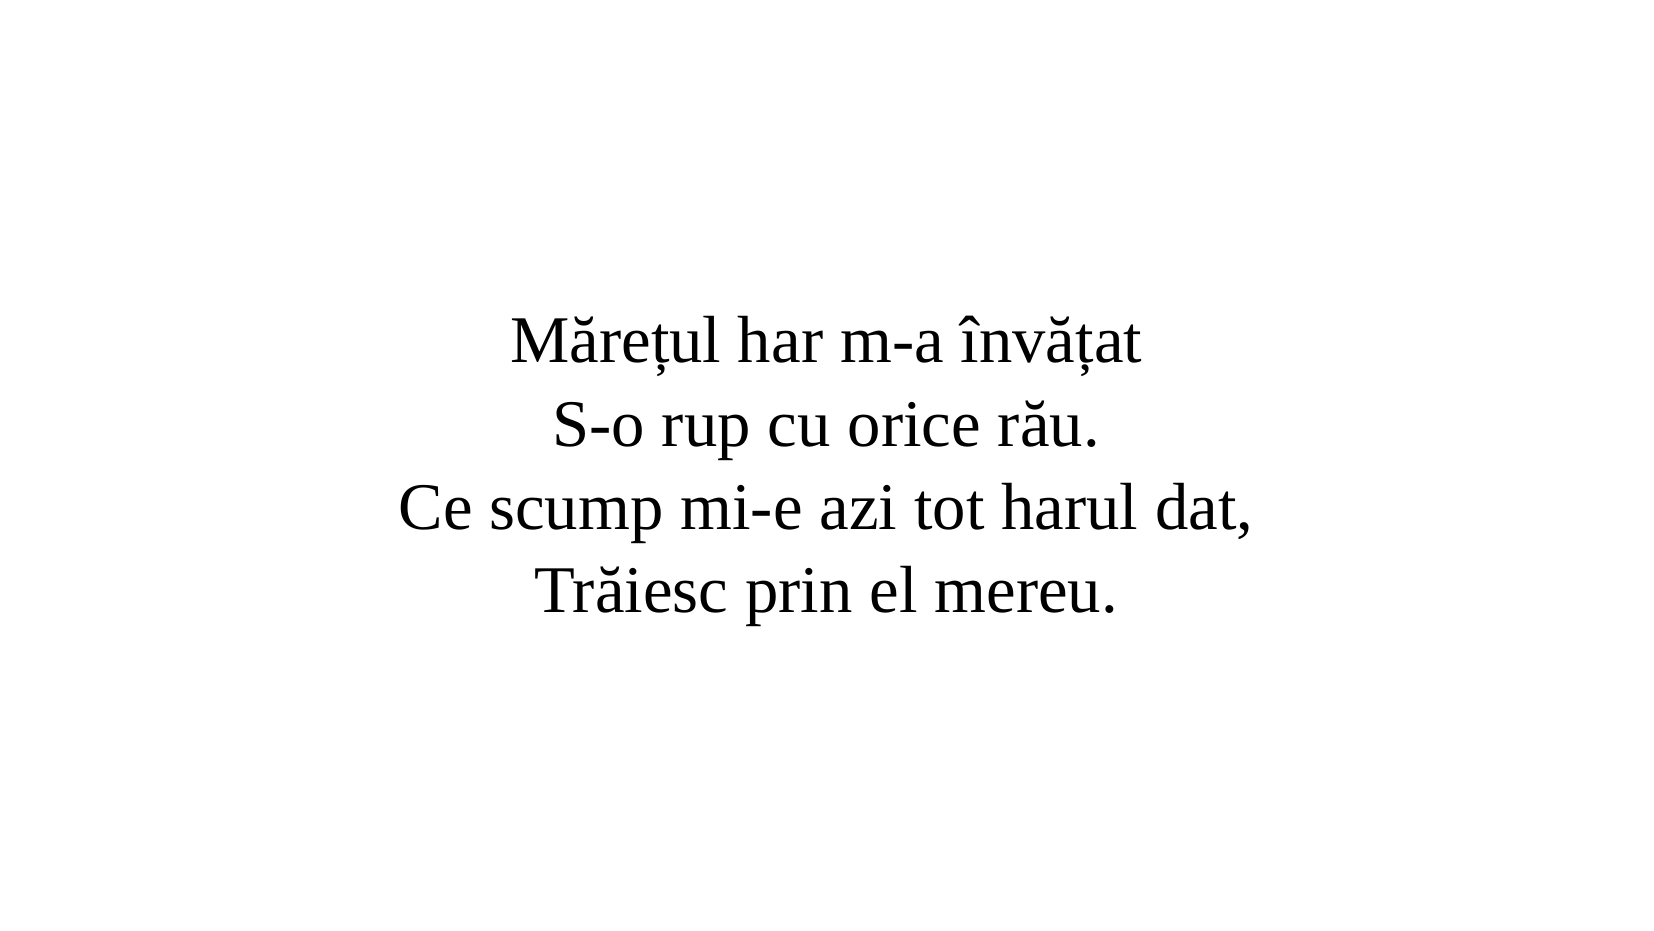

# Mărețul har m-a învățat
S-o rup cu orice rău.
Ce scump mi-e azi tot harul dat,
Trăiesc prin el mereu.